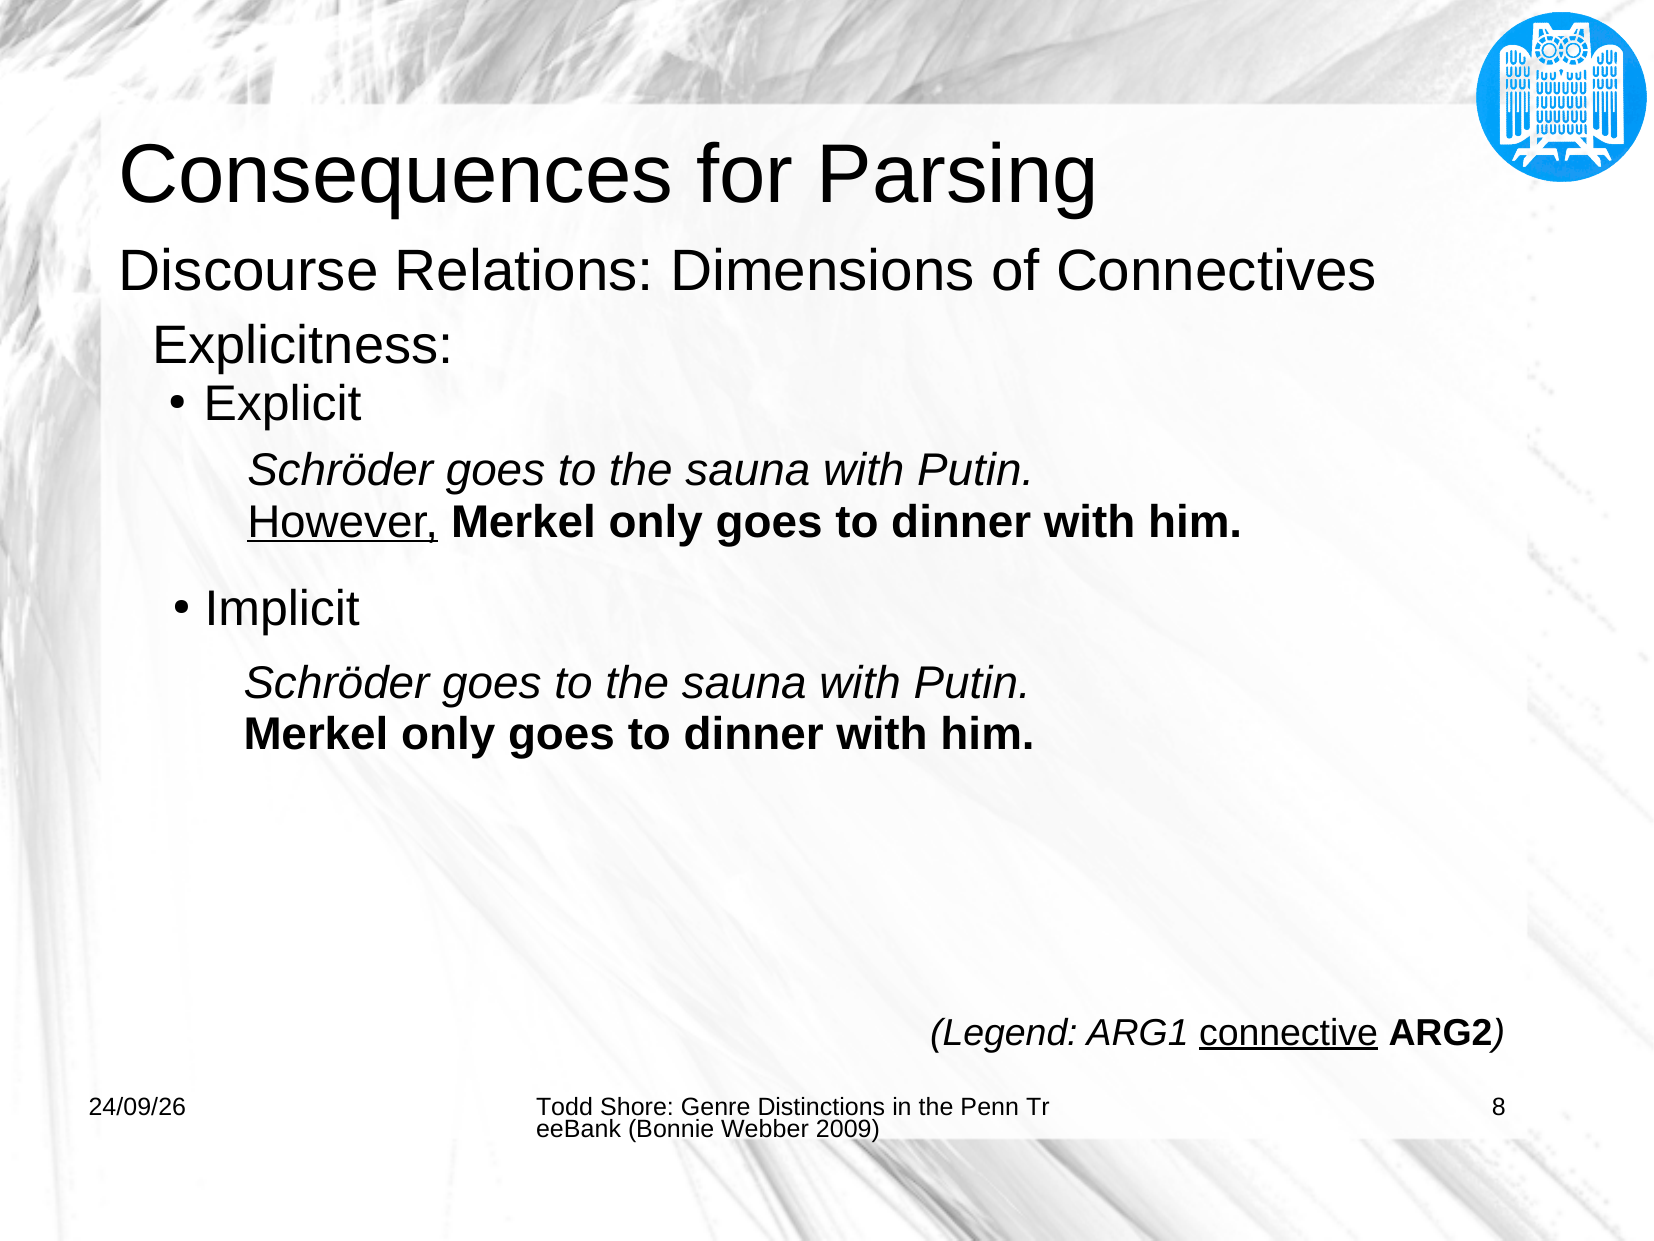

# Consequences for Parsing
Discourse Relations: Dimensions of Connectives
Explicitness:
Explicit
Schröder goes to the sauna with Putin.
However, Merkel only goes to dinner with him.
 Implicit
Schröder goes to the sauna with Putin.
Merkel only goes to dinner with him.
(Legend: ARG1 connective ARG2)
Todd Shore: Genre Distinctions in the Penn TreeBank (Bonnie Webber 2009)
8